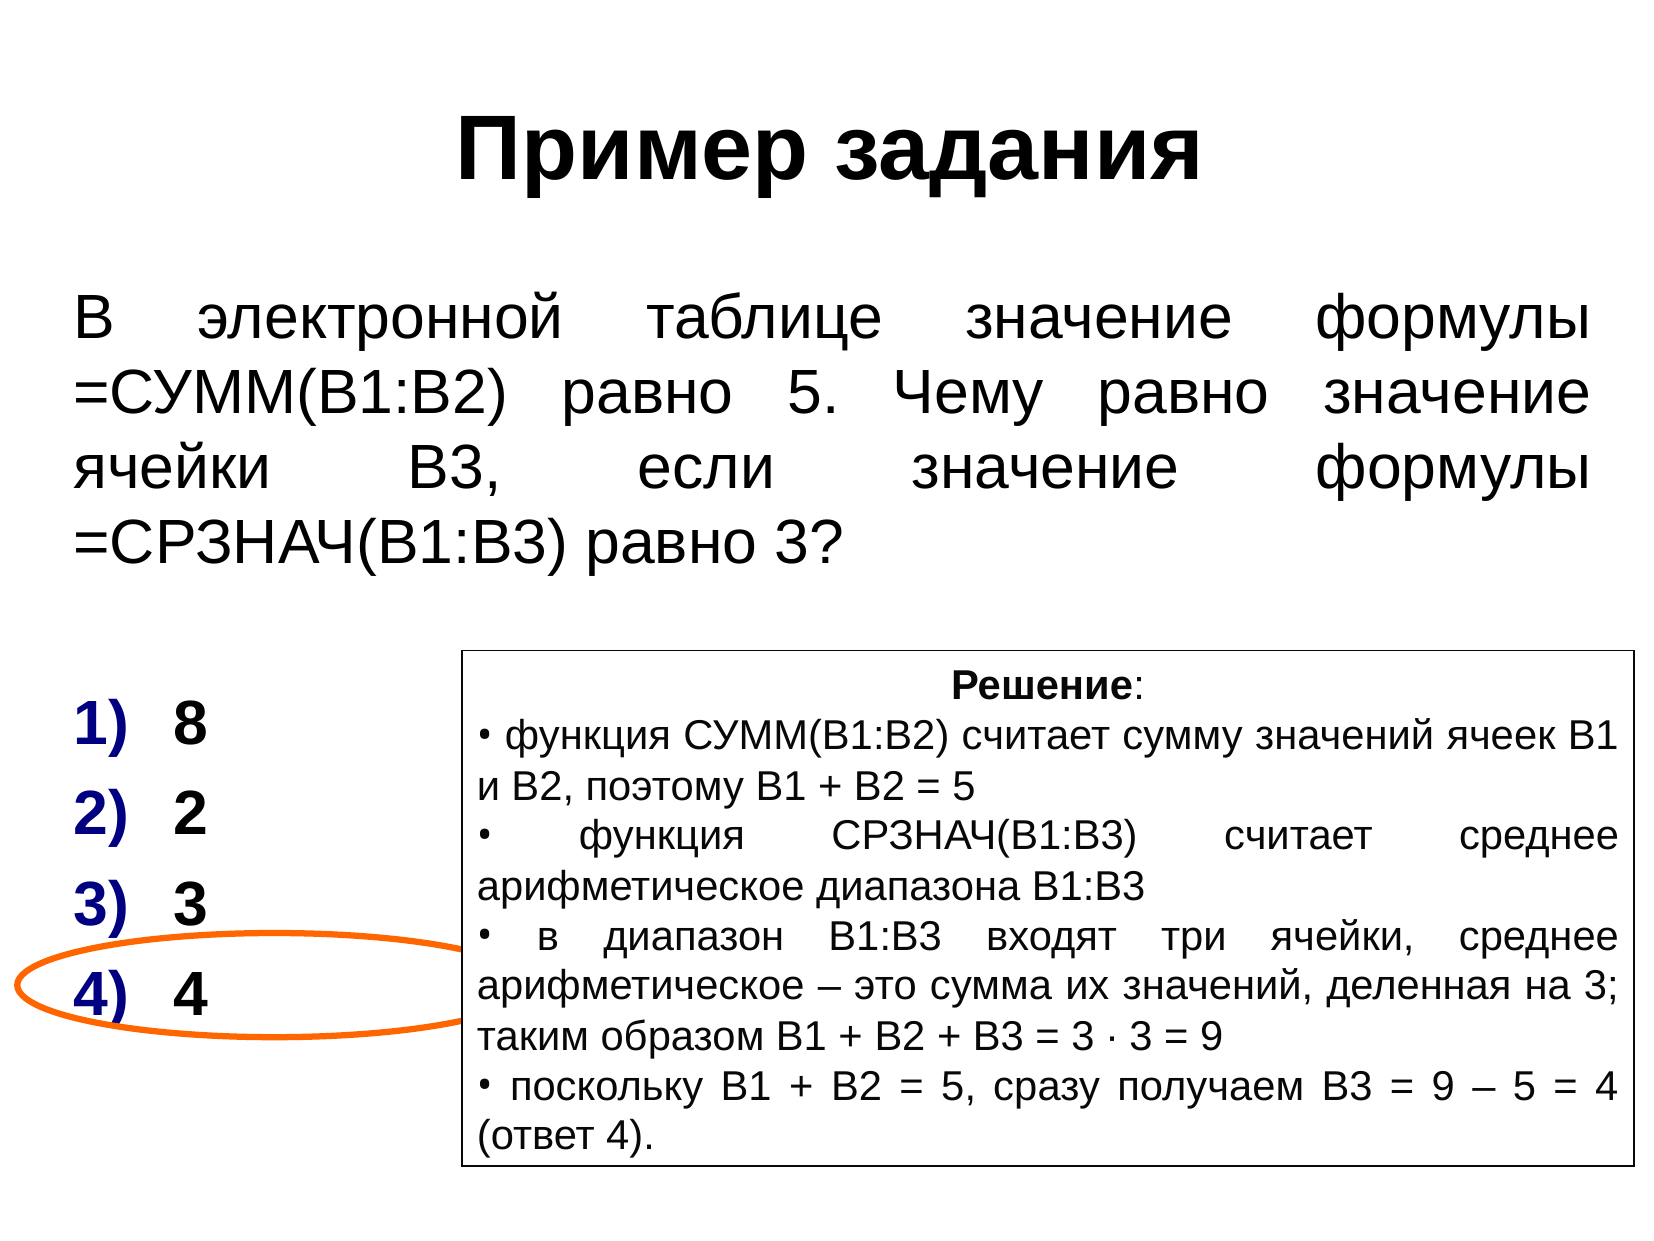

# Пример задания
В электронной таблице значение формулы =СУММ(B1:B2) равно 5. Чему равно значение ячейки B3, если значение формулы =СРЗНАЧ(B1:B3) равно 3?
8
2
3
4
Решение:
 функция СУММ(B1:B2) считает сумму значений ячеек B1 и B2, поэтому B1 + B2 = 5
 функция СРЗНАЧ(B1:B3) считает среднее арифметическое диапазона B1:B3
 в диапазон B1:B3 входят три ячейки, среднее арифметическое – это сумма их значений, деленная на 3; таким образом B1 + B2 + B3 = 3 ∙ 3 = 9
 поскольку B1 + B2 = 5, сразу получаем B3 = 9 – 5 = 4 (ответ 4).